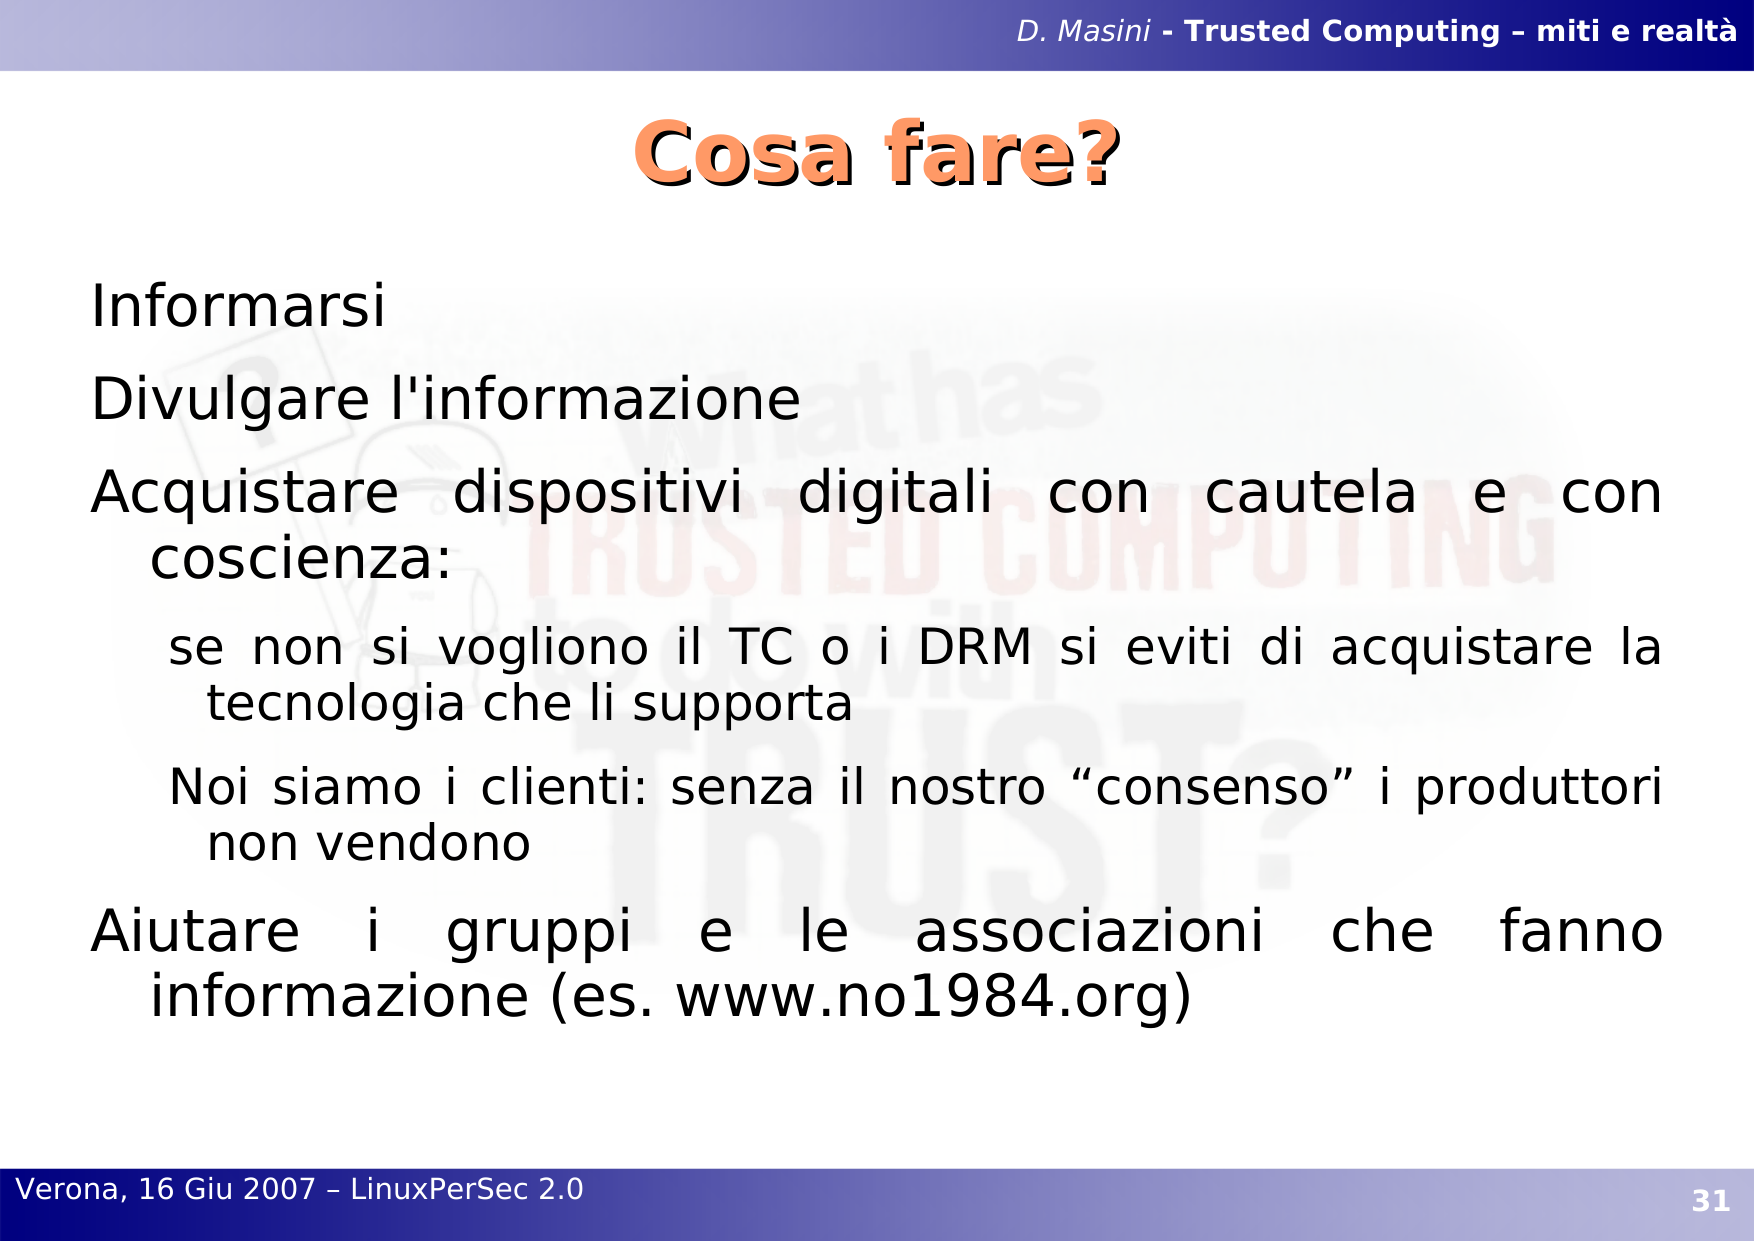

# Cosa fare?
Informarsi
Divulgare l'informazione
Acquistare dispositivi digitali con cautela e con coscienza:
se non si vogliono il TC o i DRM si eviti di acquistare la tecnologia che li supporta
Noi siamo i clienti: senza il nostro “consenso” i produttori non vendono
Aiutare i gruppi e le associazioni che fanno informazione (es. www.no1984.org)